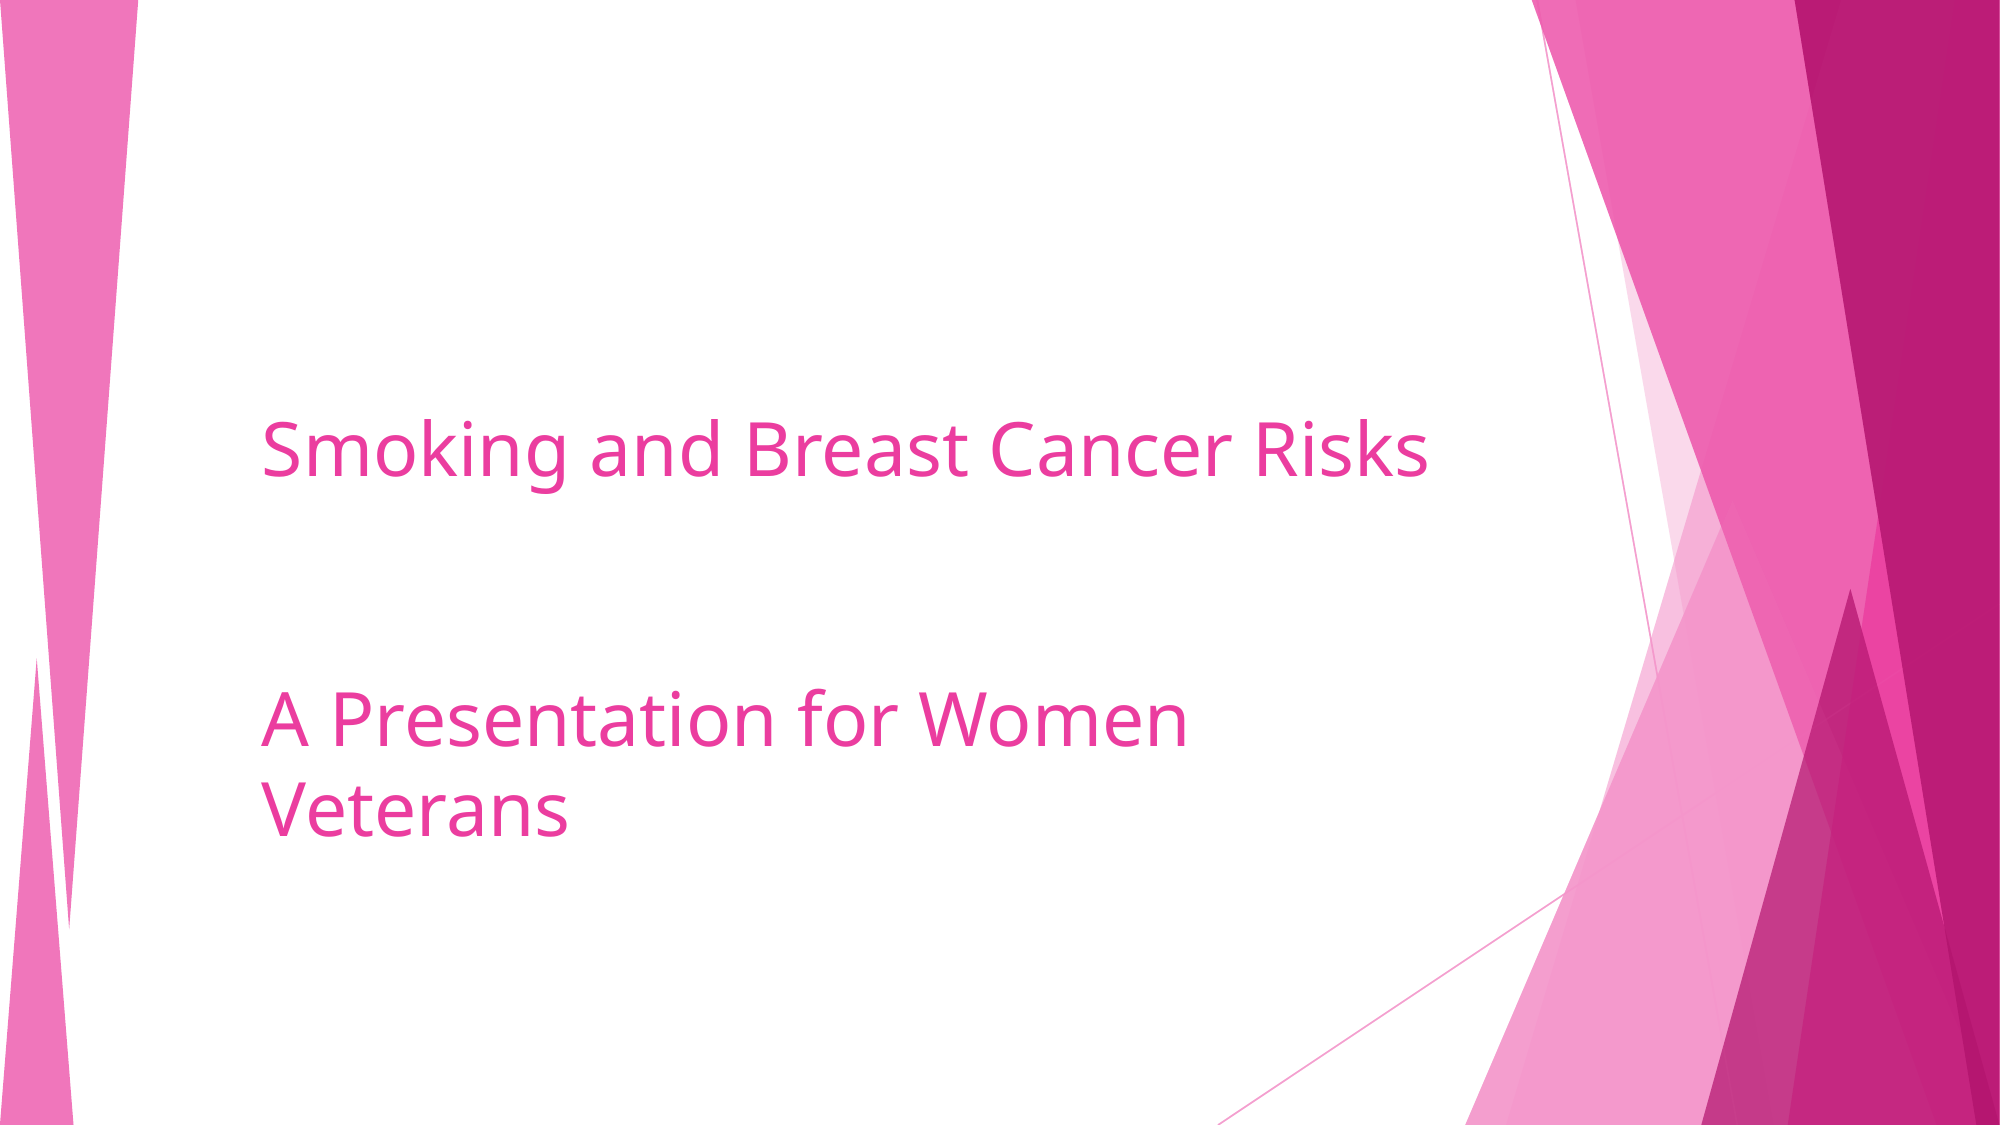

# Smoking and Breast Cancer Risks
A Presentation for Women Veterans